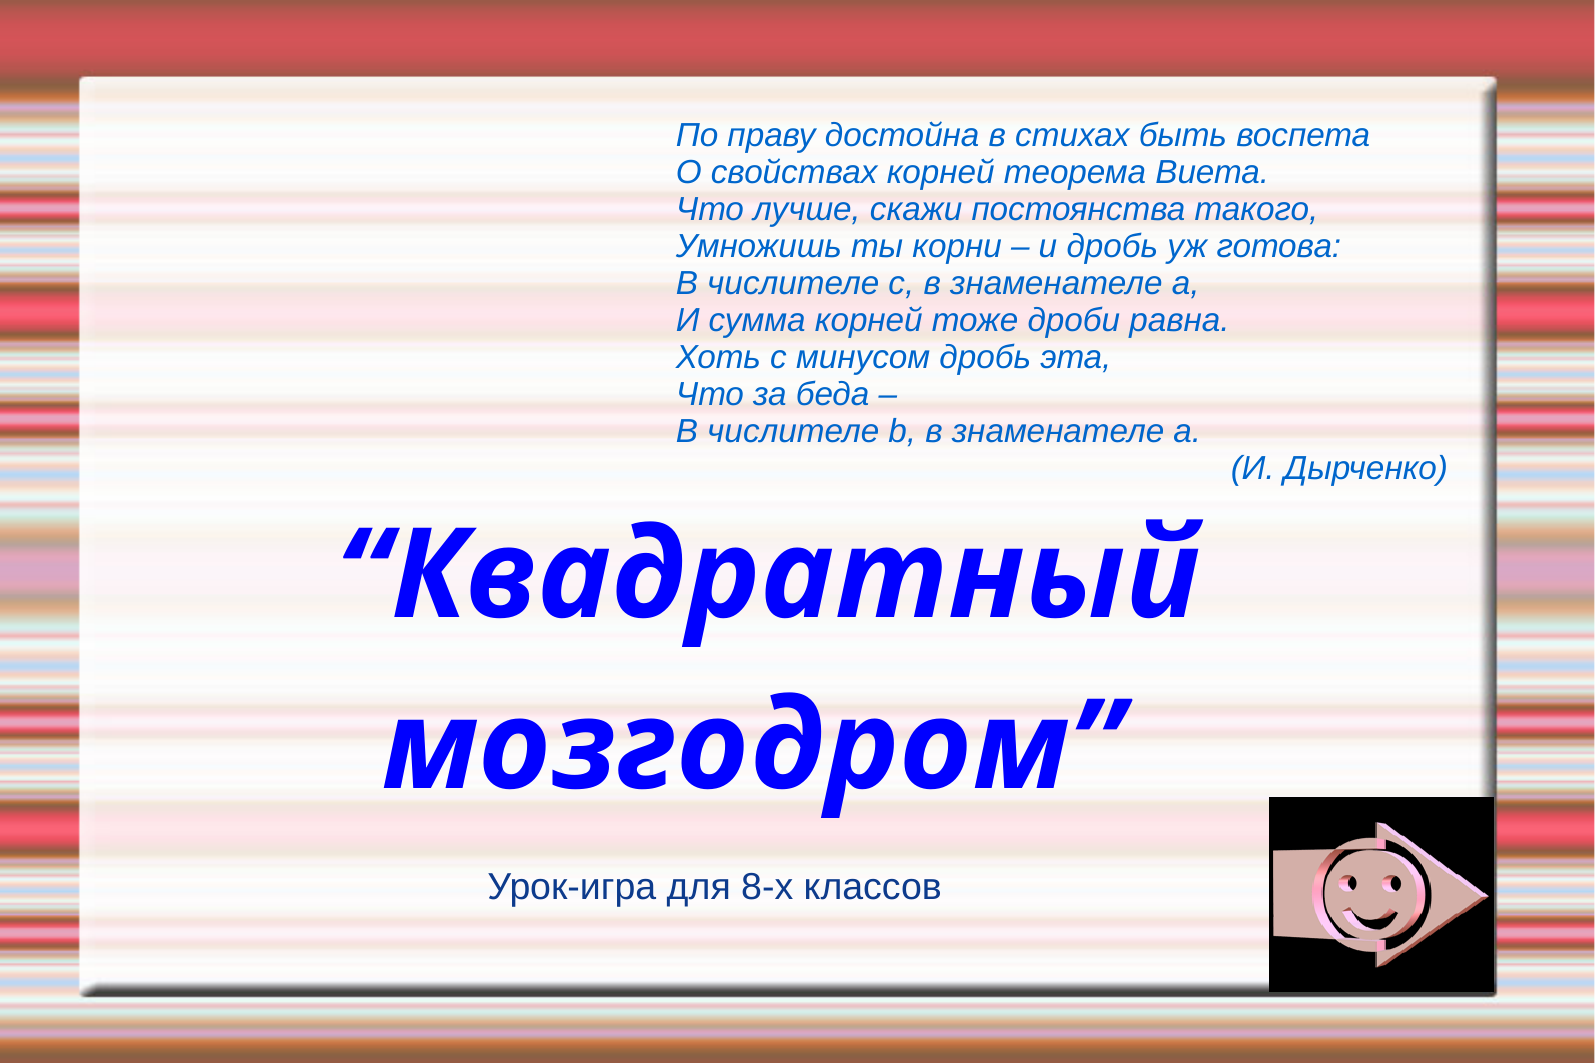

По праву достойна в стихах быть воспета
О свойствах корней теорема Виета.
Что лучше, скажи постоянства такого,
Умножишь ты корни – и дробь уж готова:
В числителе с, в знаменателе а,
И сумма корней тоже дроби равна.
Хоть с минусом дробь эта,
Что за беда –
В числителе b, в знаменателе а.
 (И. Дырченко)
# “Квадратный мозгодром”
Урок-игра для 8-х классов